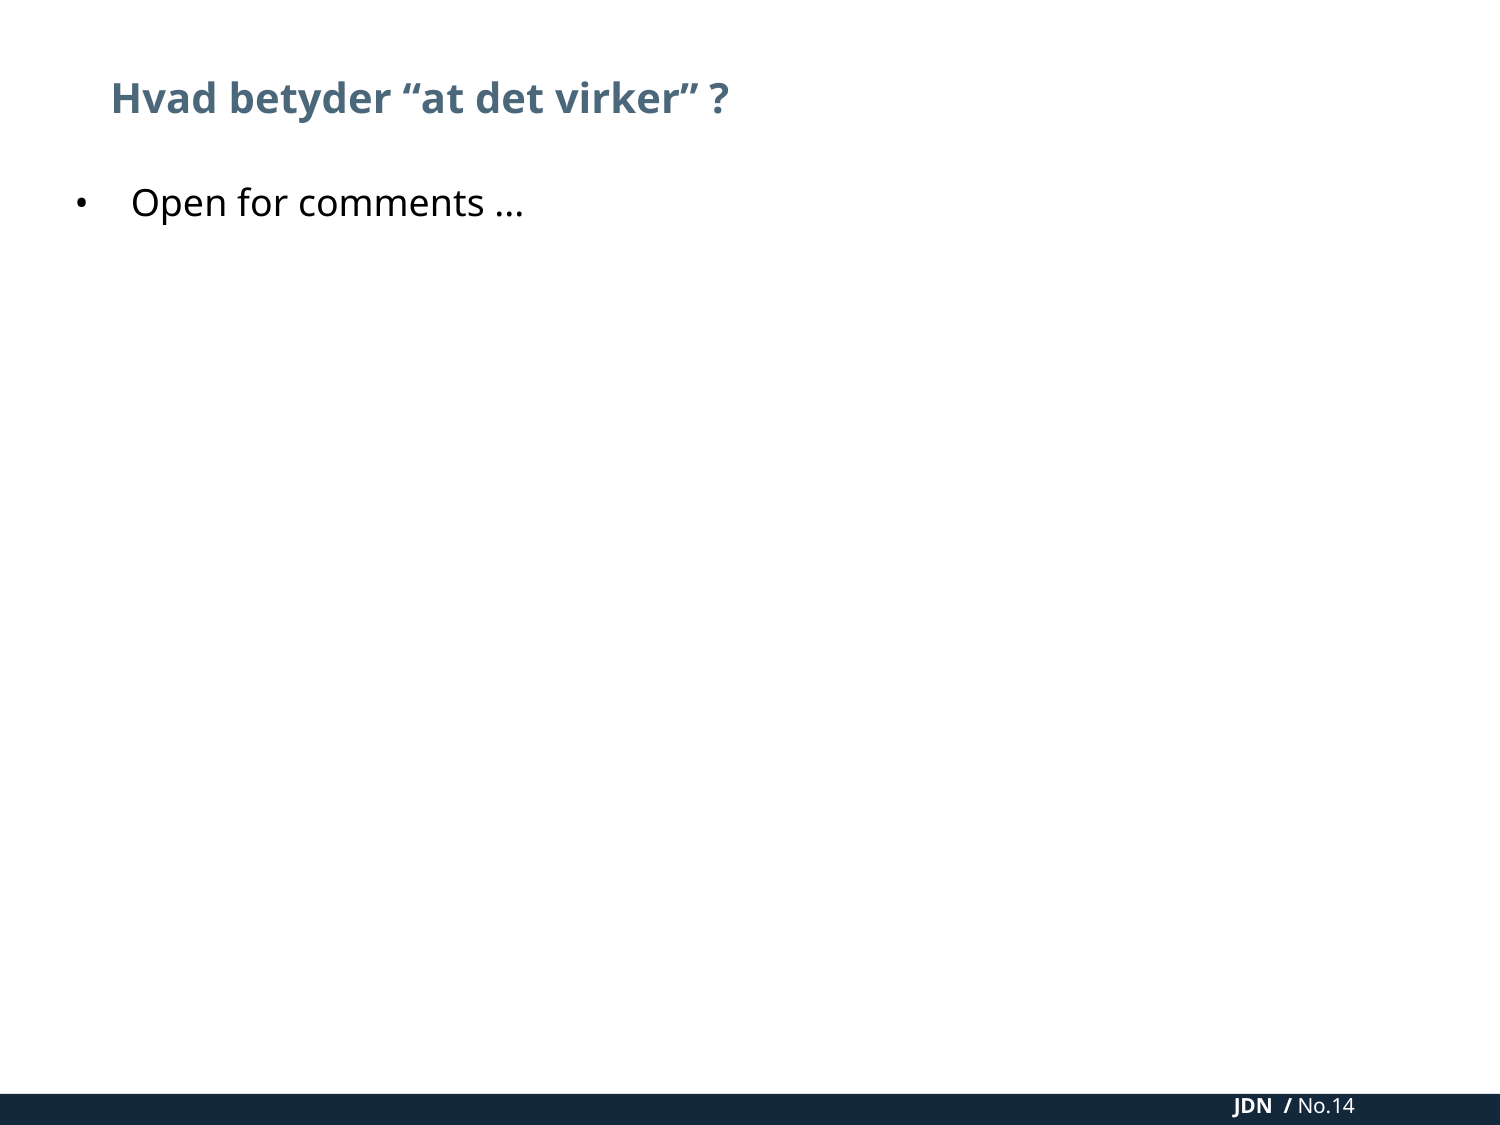

# Hvad betyder “at det virker” ?
Open for comments ...